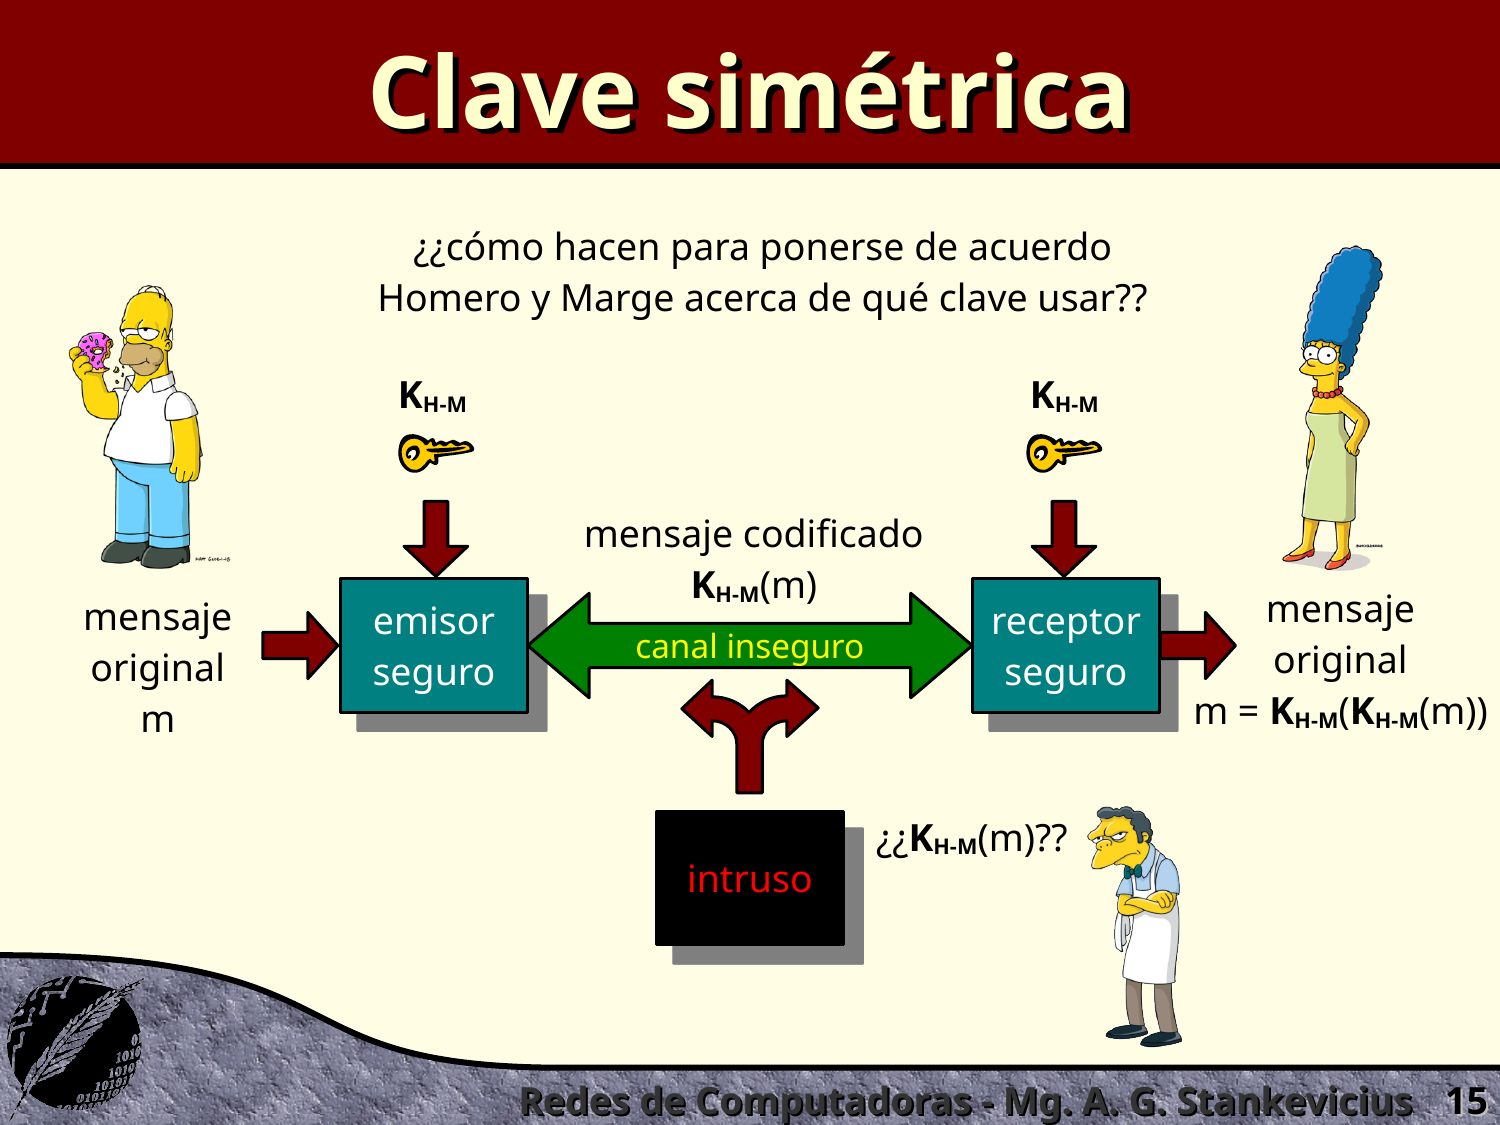

# Clave simétrica
¿¿cómo hacen para ponerse de acuerdo
Homero y Marge acerca de qué clave usar??
KH-M
KH-M
mensaje codificado
KH-M(m)
mensaje
original
m = KH-M(KH-M(m))
emisor
seguro
emisor
seguro
receptor
seguro
mensaje
original
m
canal inseguro
¿¿KH-M(m)??
intruso
15